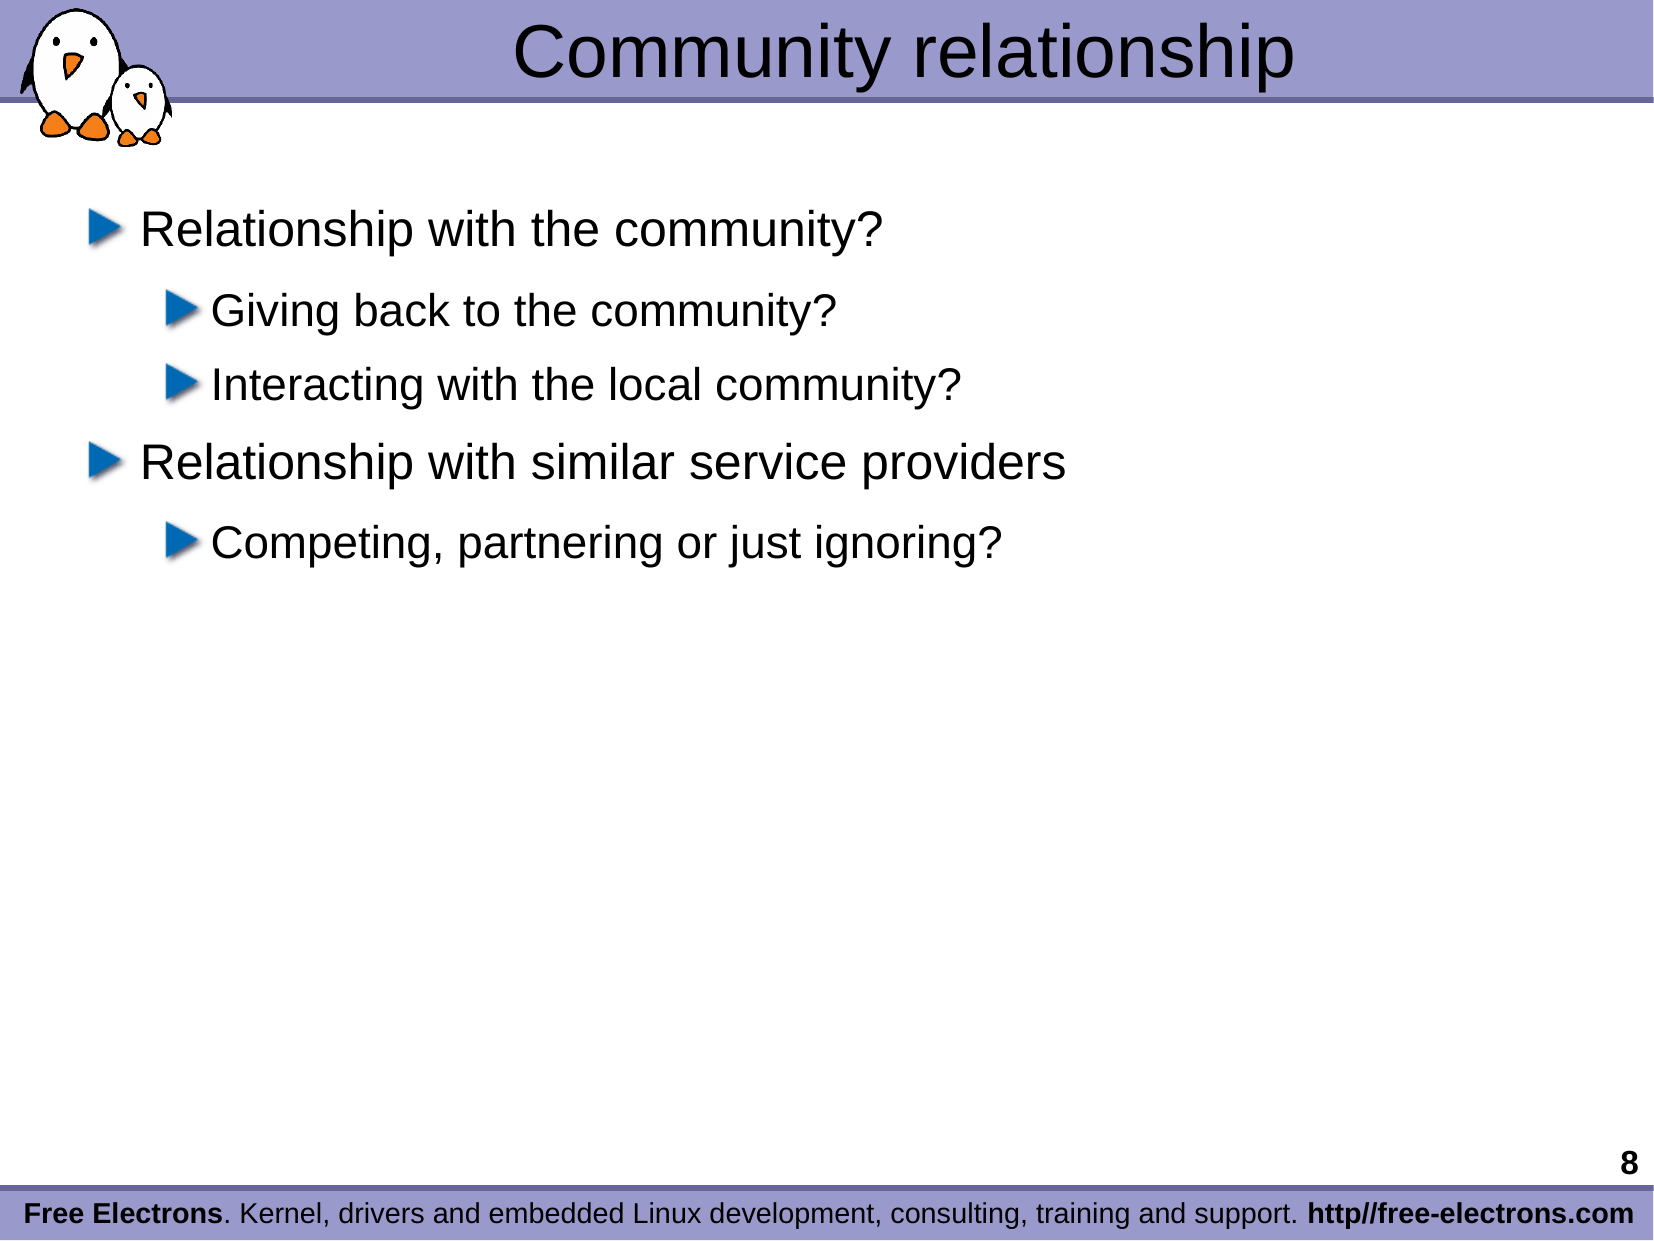

# Community relationship
Relationship with the community?
Giving back to the community?
Interacting with the local community?
Relationship with similar service providers
Competing, partnering or just ignoring?